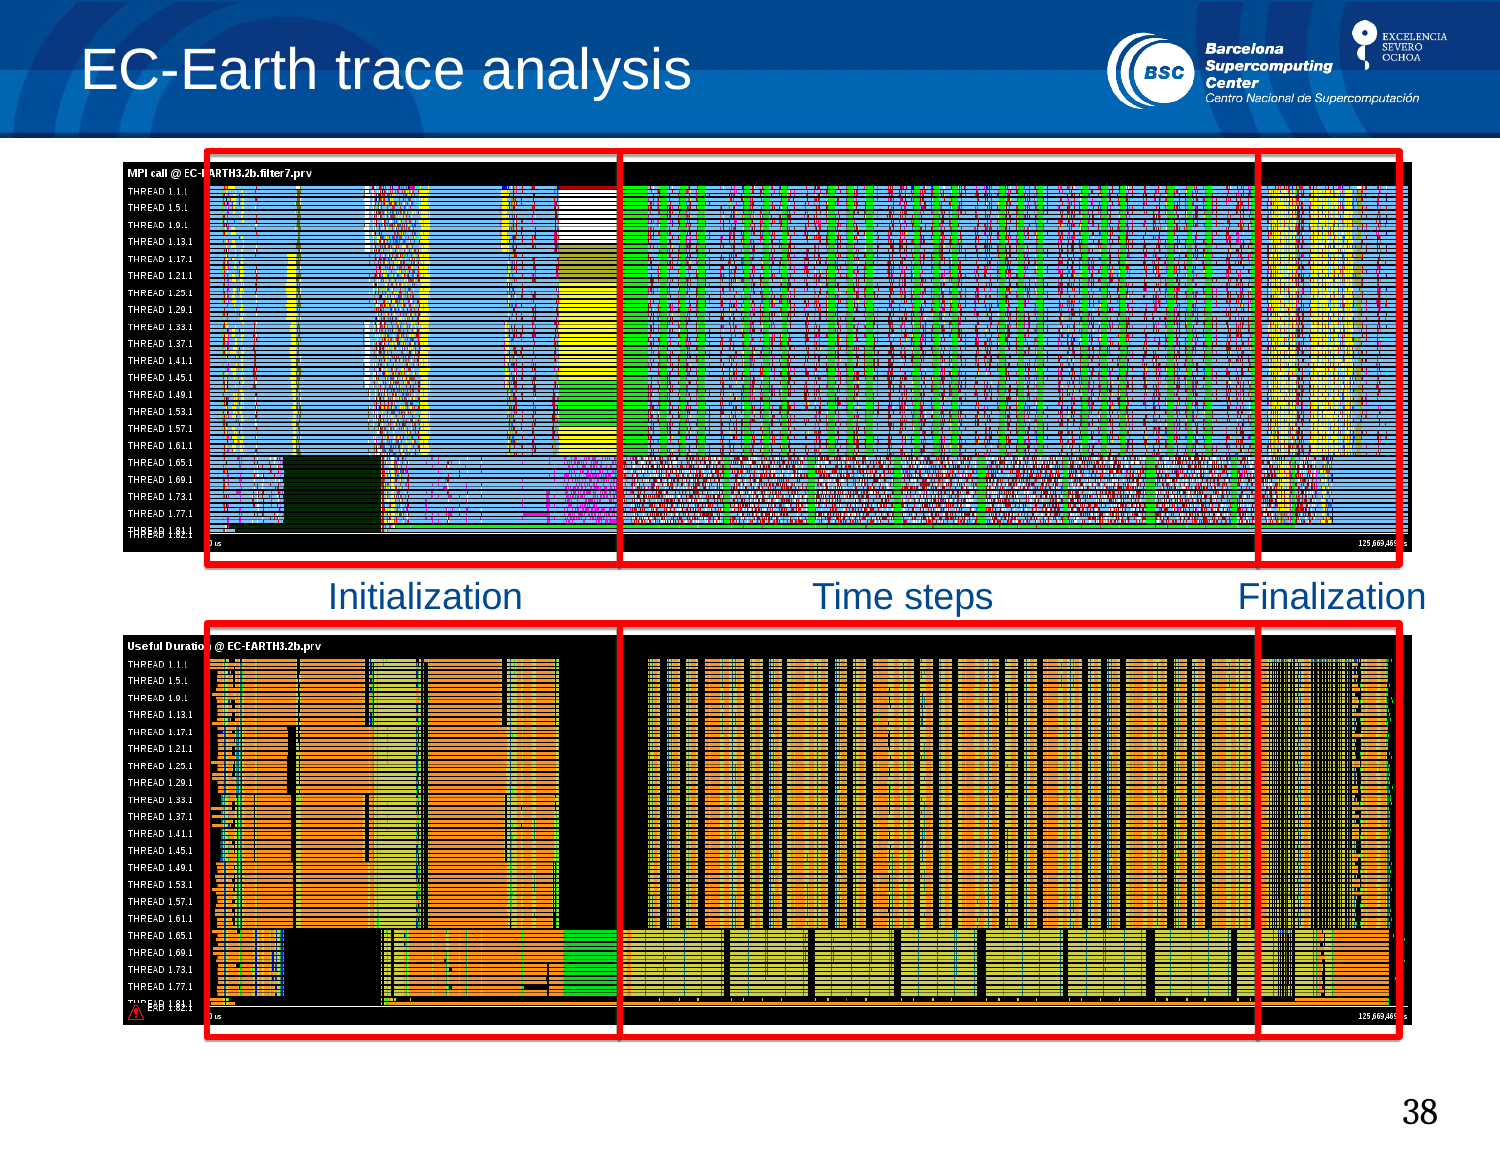

# EC-Earth trace analysis
Initialization
Time steps
Finalization